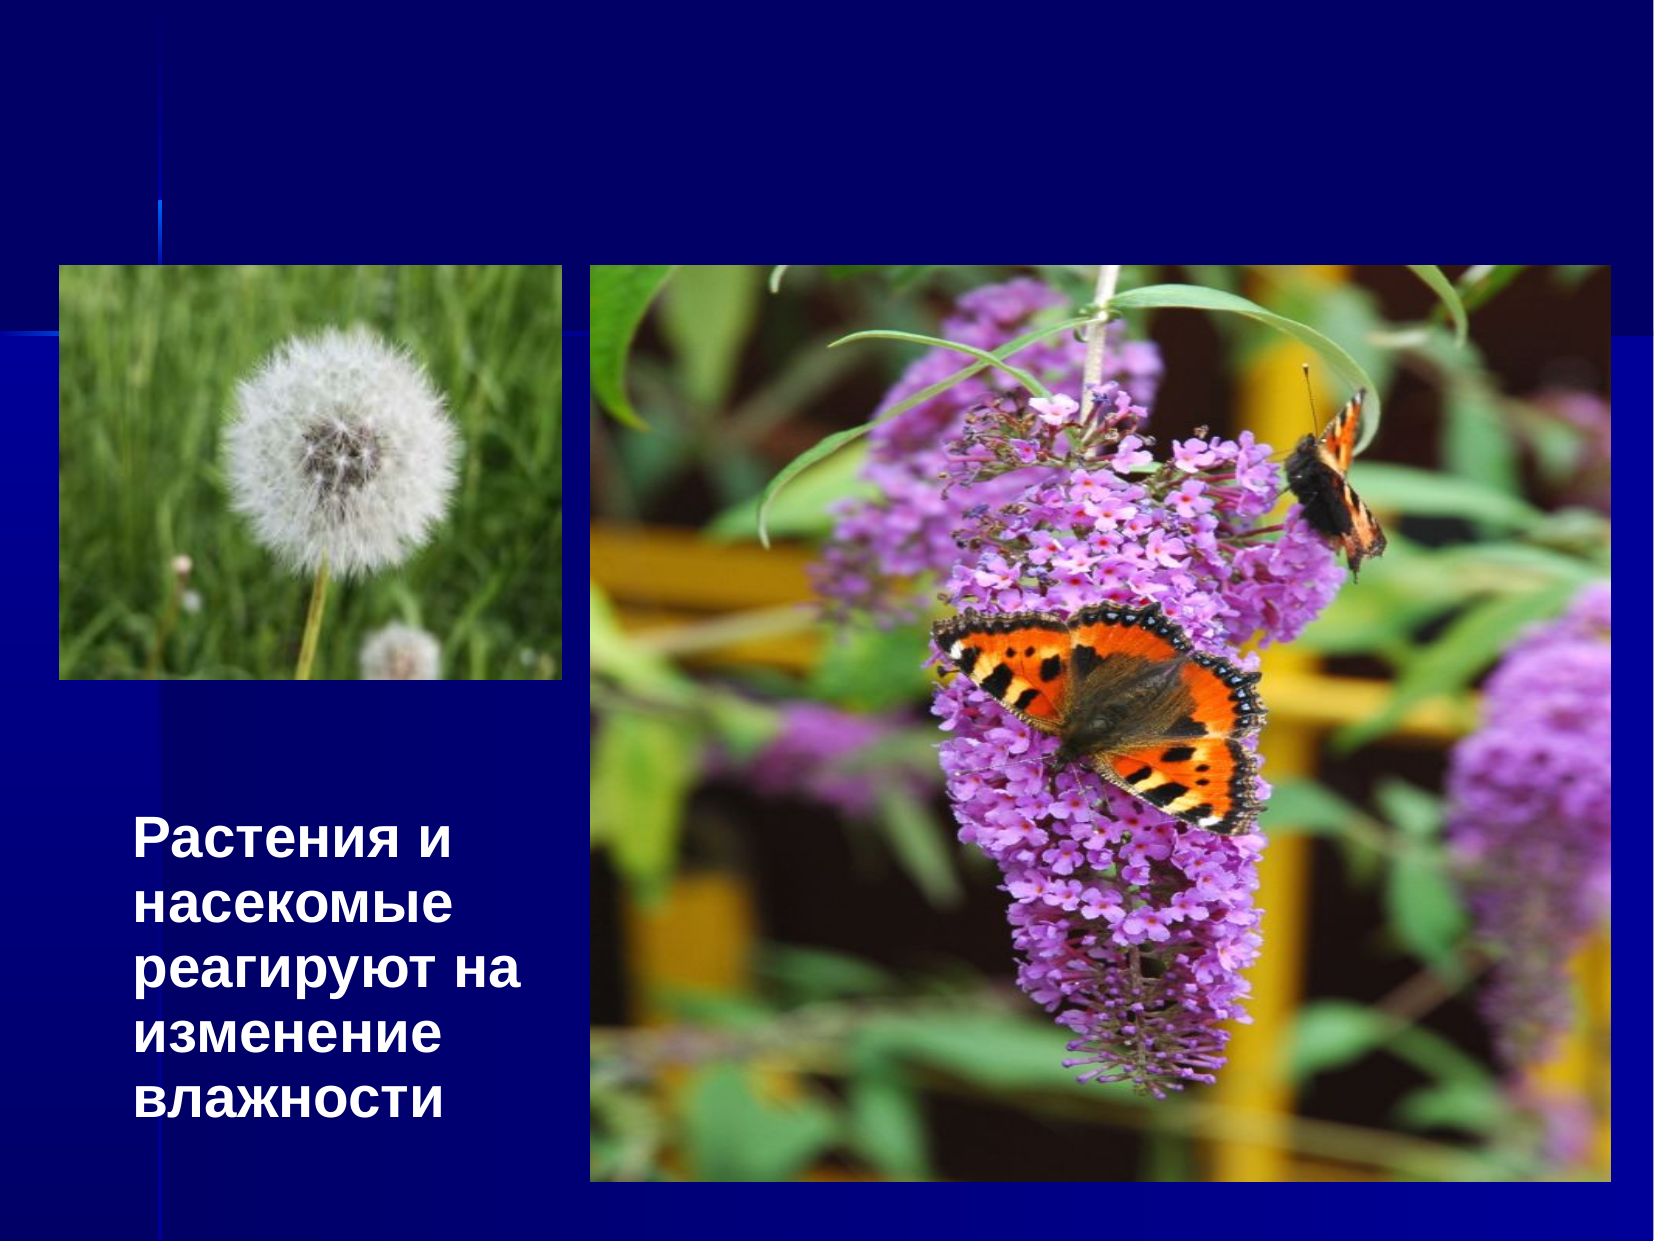

Растения и насекомые реагируют на изменение влажности